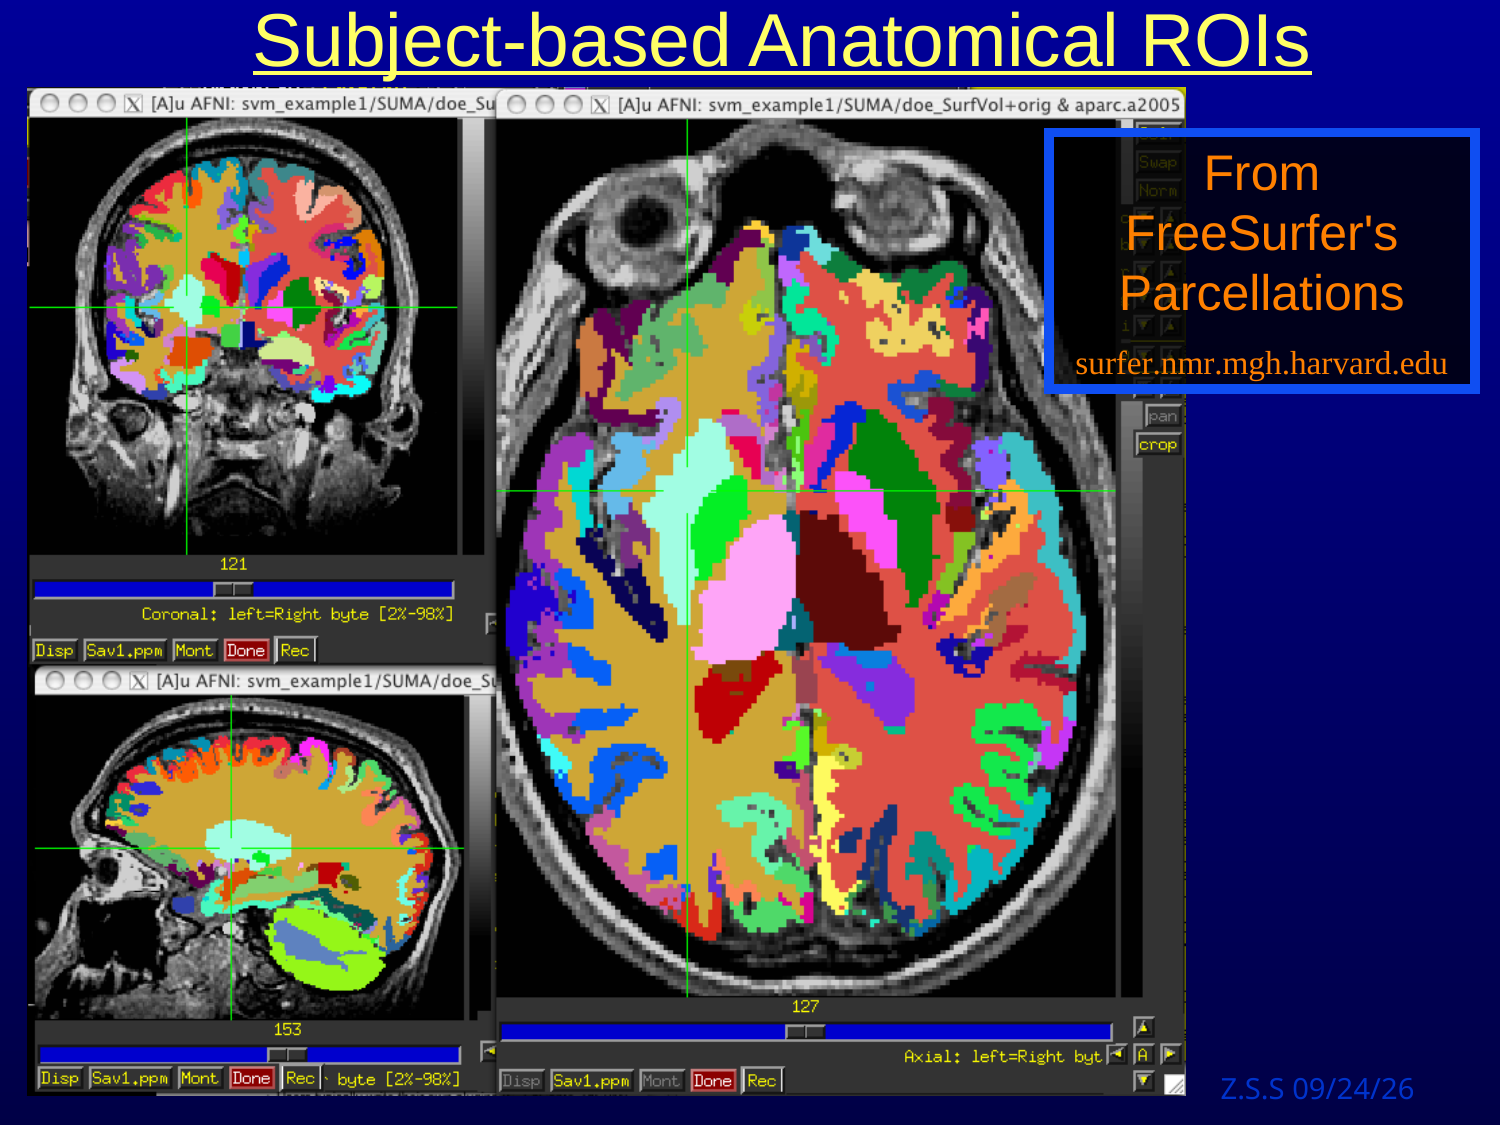

# Subject-based Anatomical ROIs
From FreeSurfer's Parcellations
surfer.nmr.mgh.harvard.edu